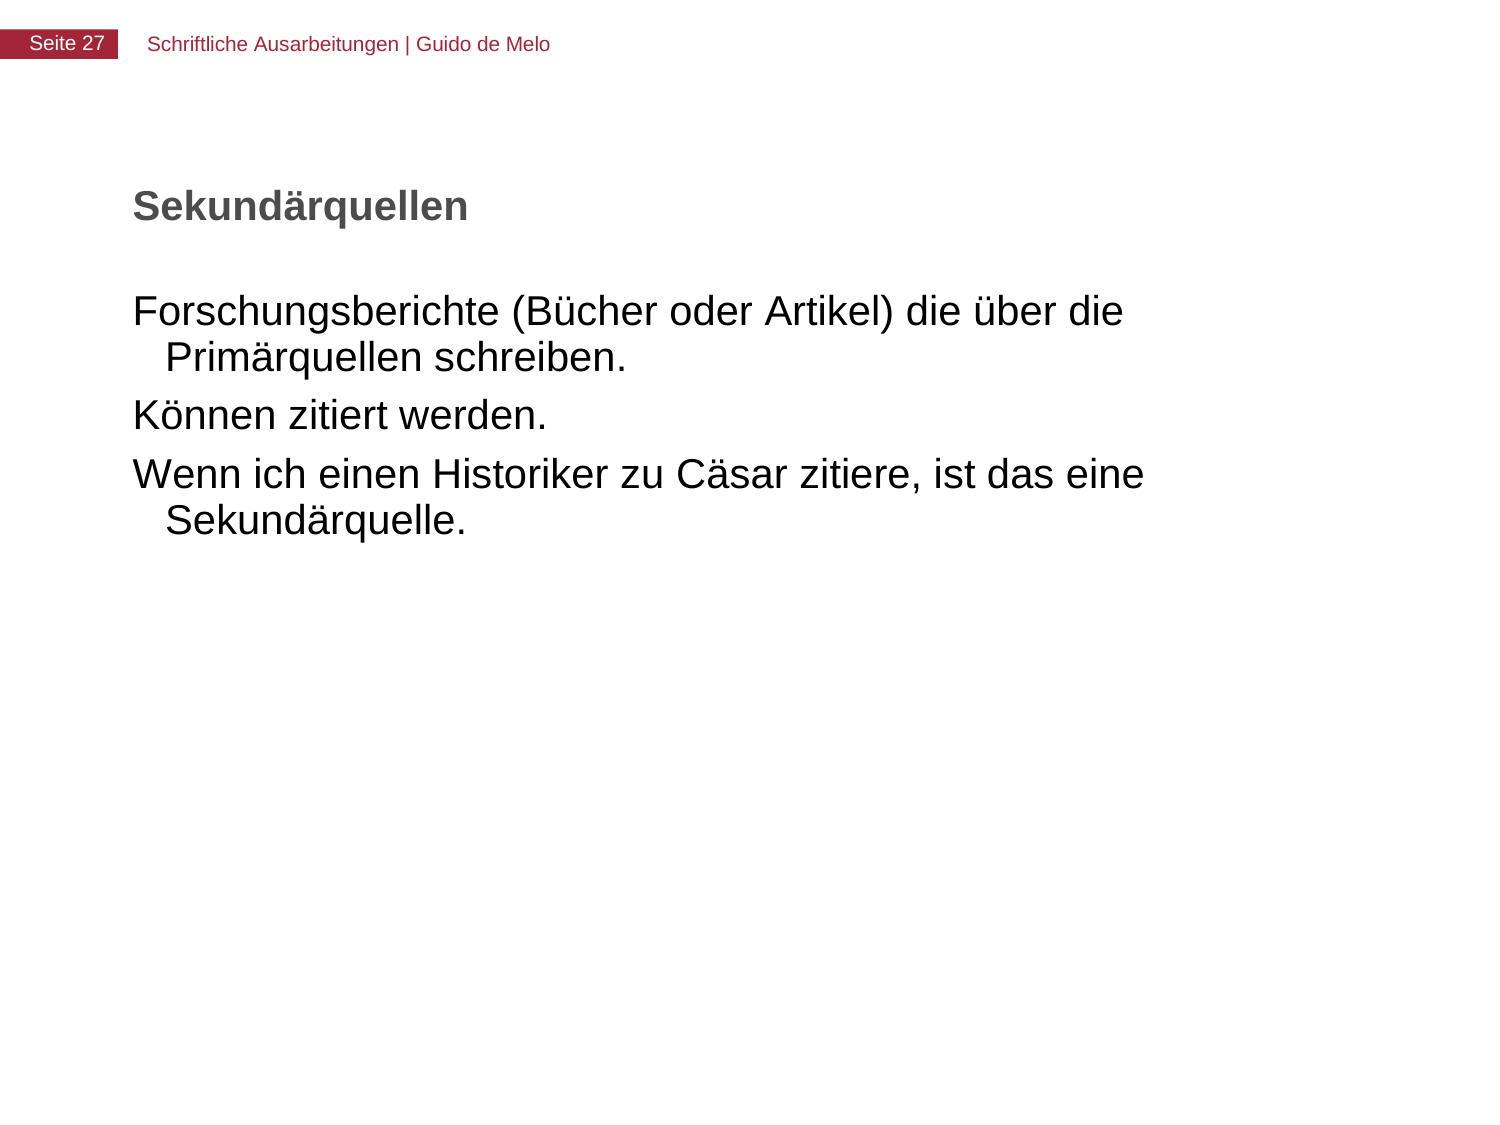

# Sekundärquellen
Forschungsberichte (Bücher oder Artikel) die über die Primärquellen schreiben.
Können zitiert werden.
Wenn ich einen Historiker zu Cäsar zitiere, ist das eine Sekundärquelle.